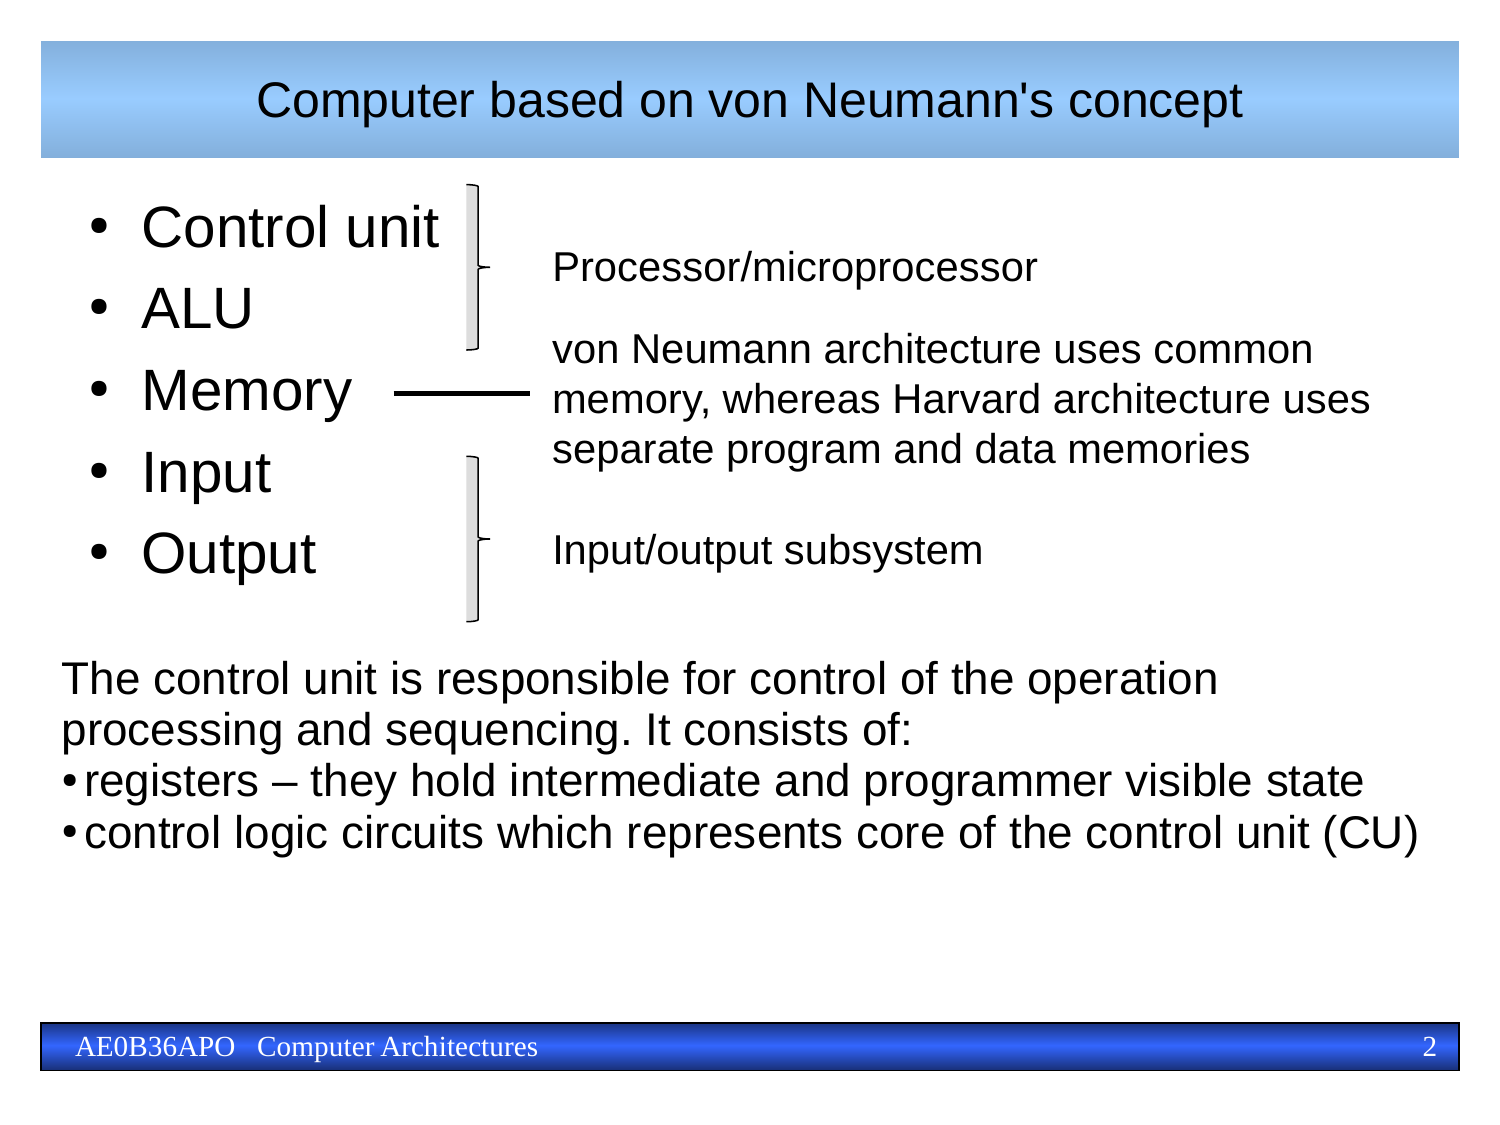

# Computer based on von Neumann's concept
Control unit
ALU
Memory
Input
Output
Processor/microprocessor
von Neumann architecture uses common memory, whereas Harvard architecture uses separate program and data memories
Input/output subsystem
The control unit is responsible for control of the operation processing and sequencing. It consists of:
registers – they hold intermediate and programmer visible state
control logic circuits which represents core of the control unit (CU)
AE0B36APO Computer Architectures
2